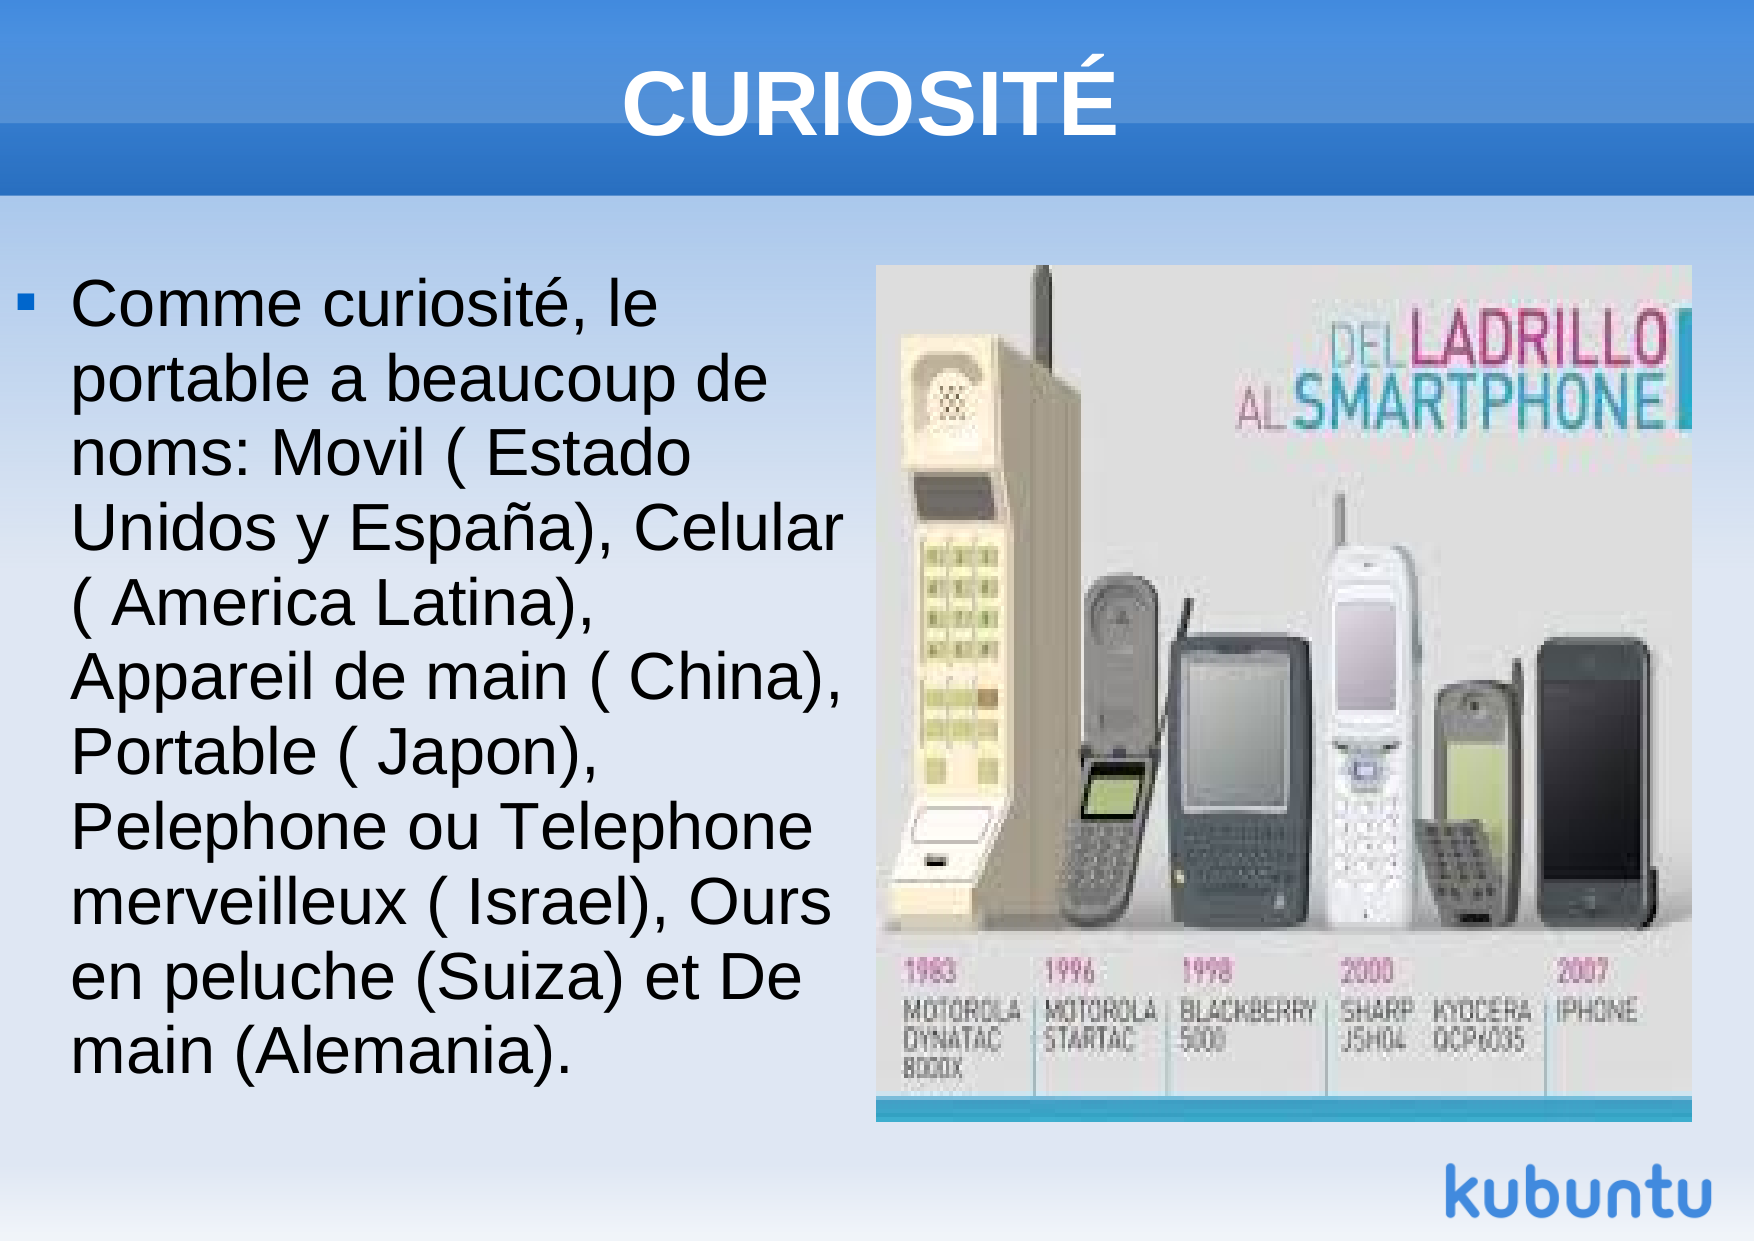

# CURIOSITÉ
Comme curiosité, le portable a beaucoup de noms: Movil ( Estado Unidos y España), Celular ( America Latina), Appareil de main ( China), Portable ( Japon), Pelephone ou Telephone merveilleux ( Israel), Ours en peluche (Suiza) et De main (Alemania).